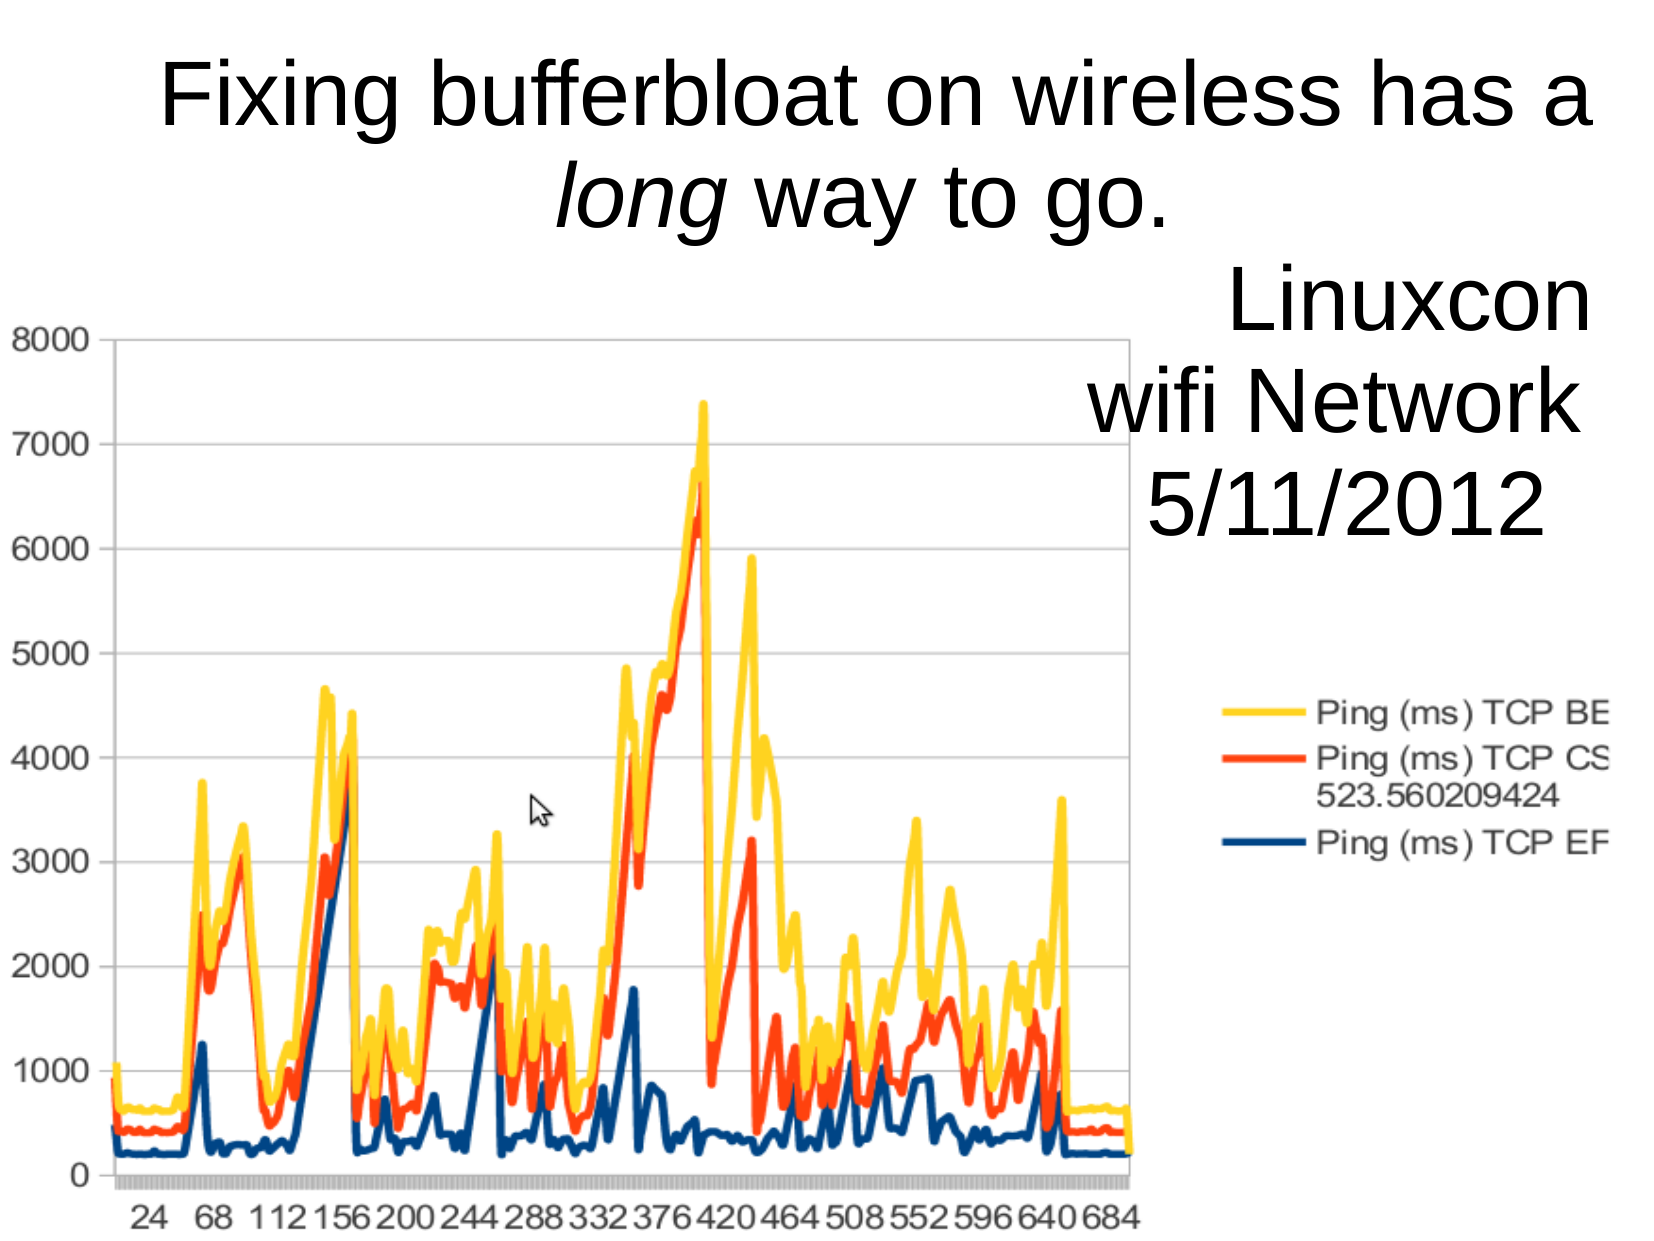

# Fixing bufferbloat on wireless has a long way to go. Linuxcon wifi Network 5/11/2012